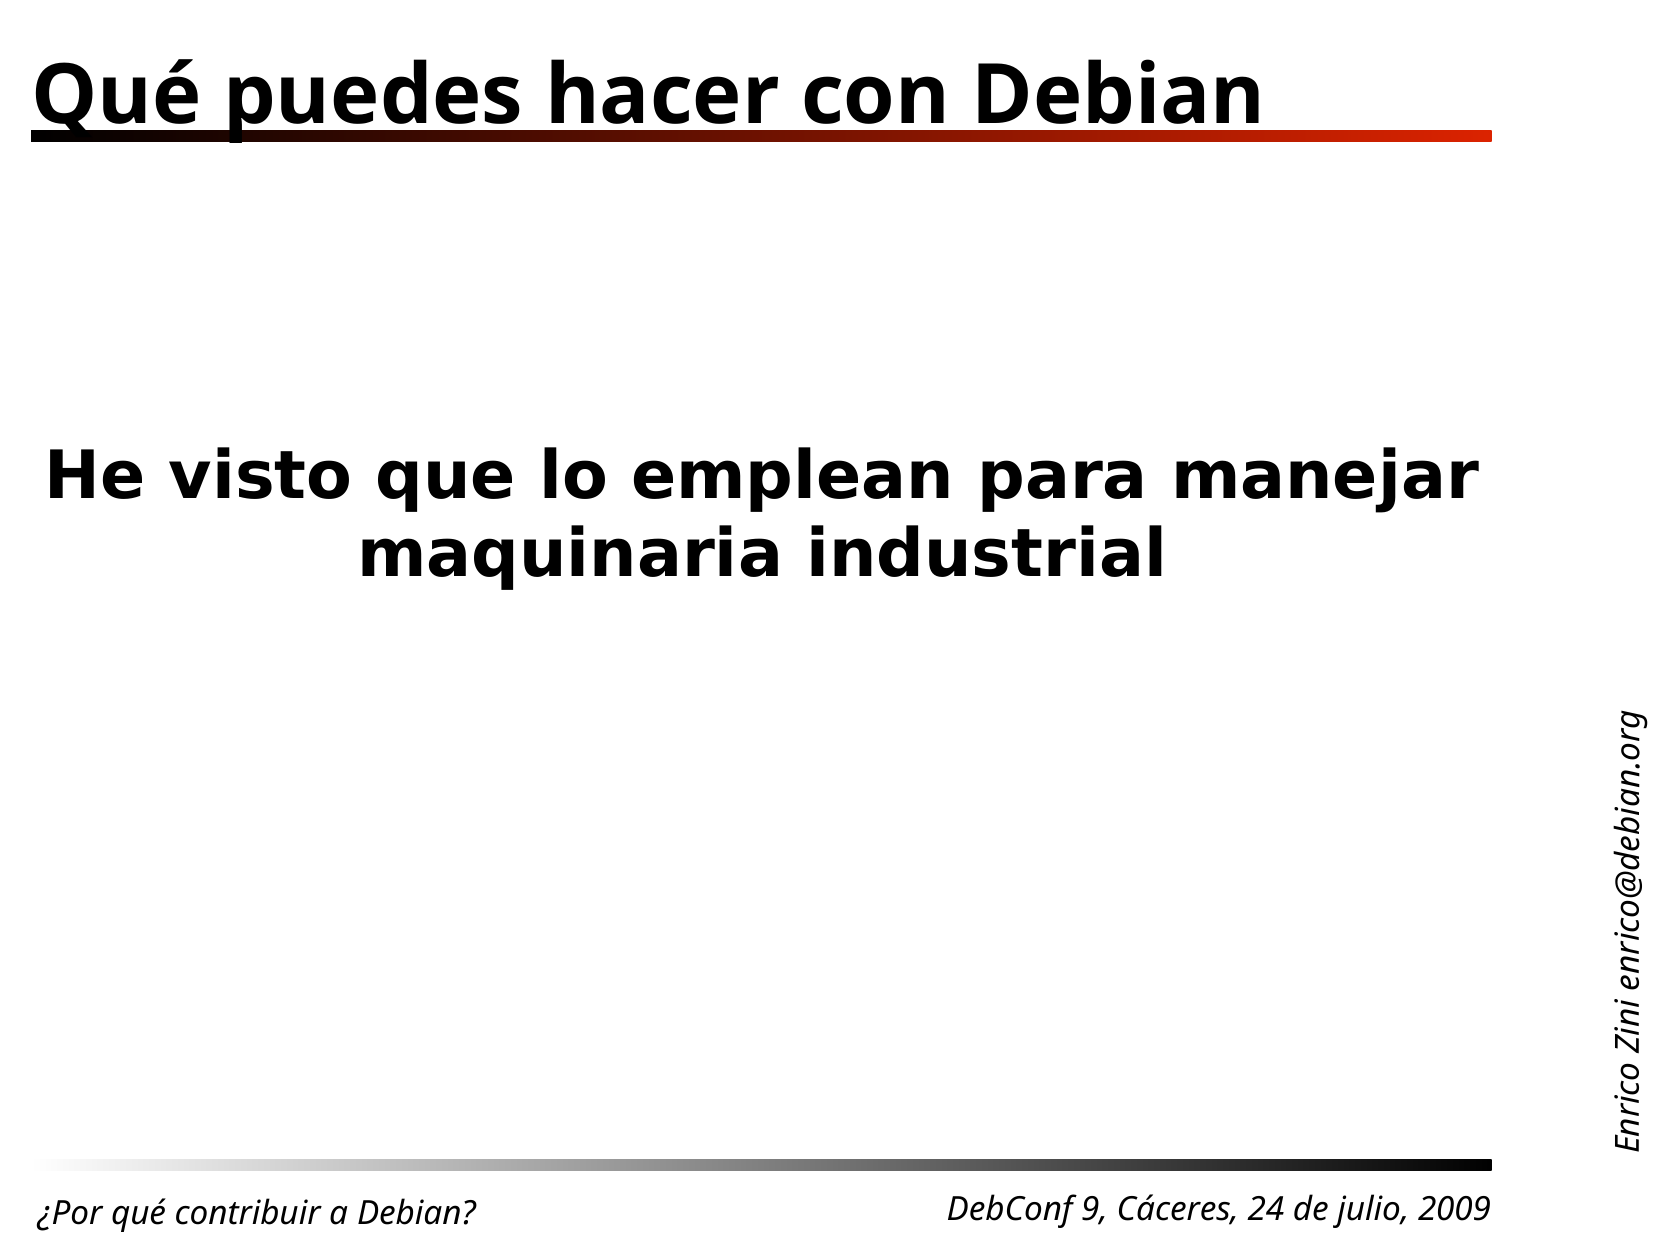

Qué puedes hacer con Debian
He visto que lo emplean para manejar maquinaria industrial